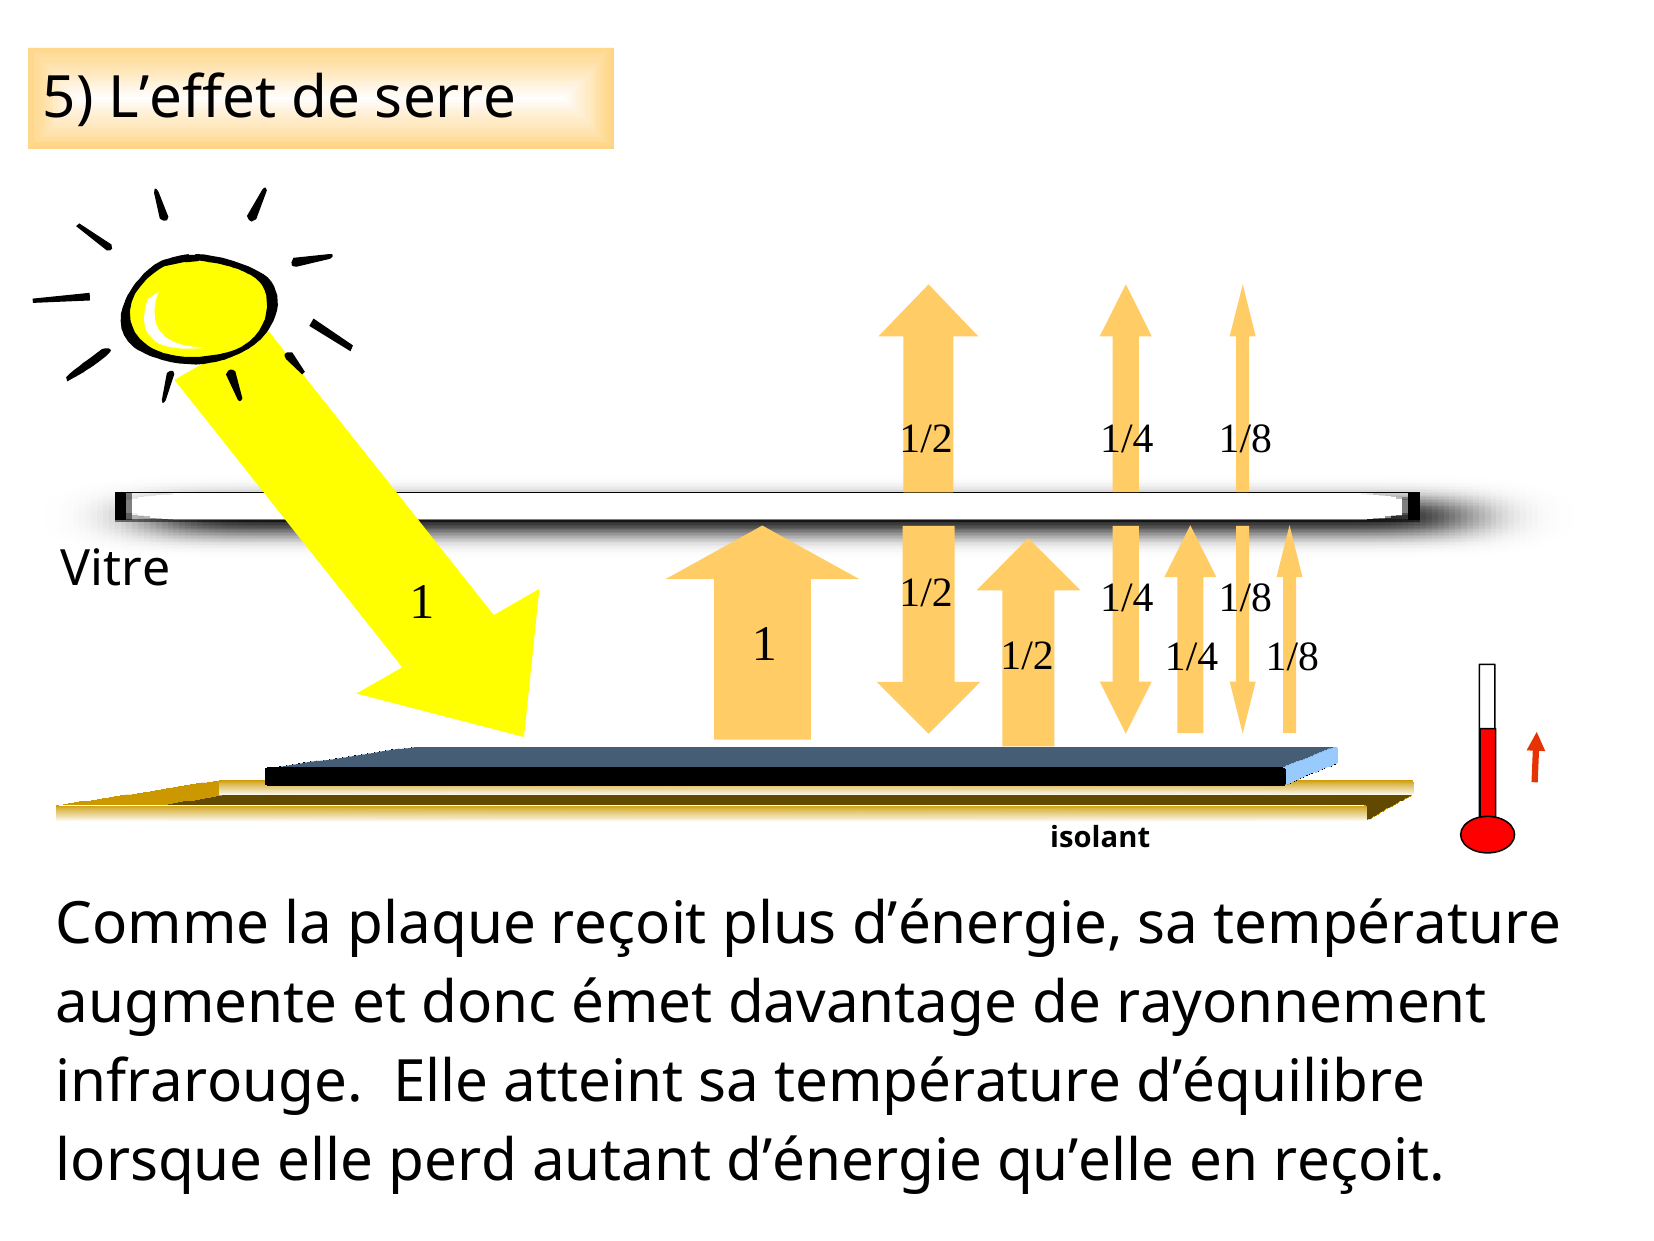

5) L’effet de serre
1/2
1/4
1/8
Vitre
1/2
1
1/4
1/8
1
1/2
1/4
1/8
isolant
Comme la plaque reçoit plus d’énergie, sa température augmente et donc émet davantage de rayonnement infrarouge. Elle atteint sa température d’équilibre lorsque elle perd autant d’énergie qu’elle en reçoit.